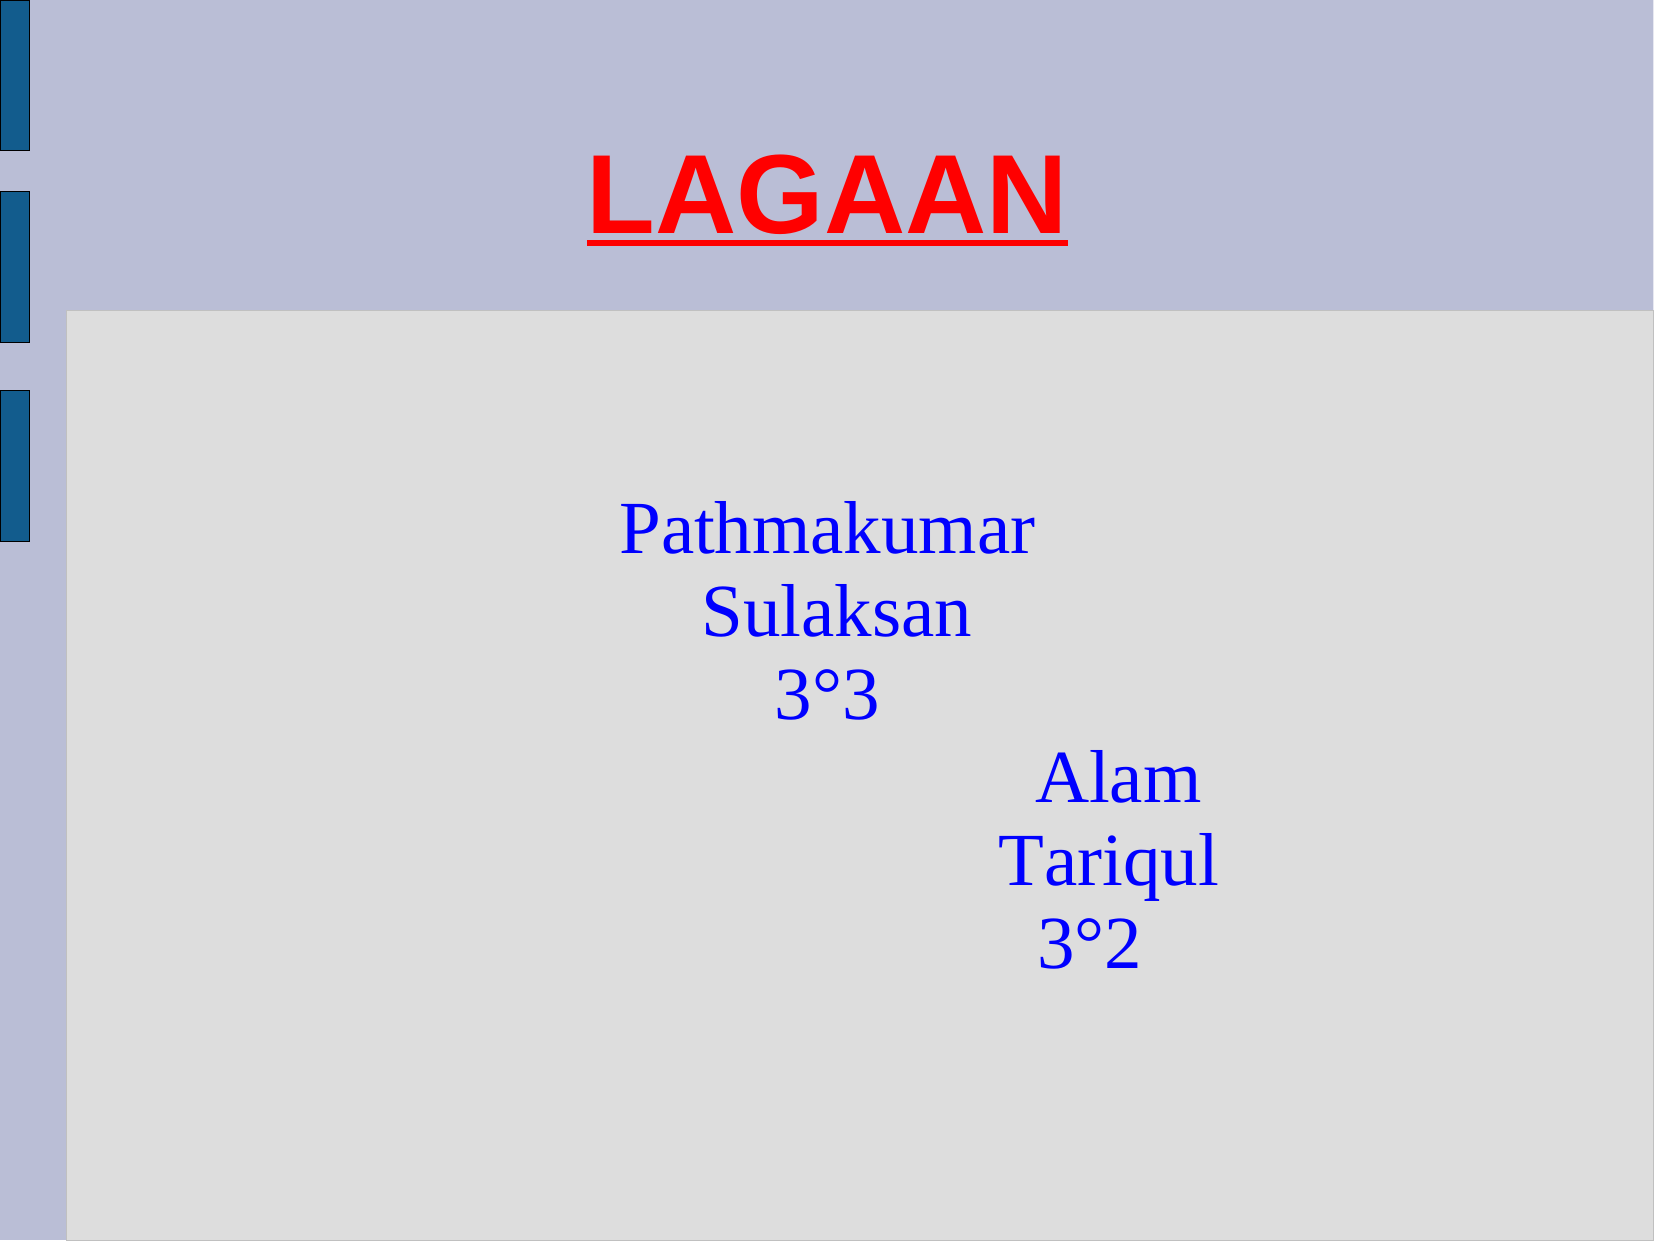

# LAGAAN
Pathmakumar
 Sulaksan
3°3
 Alam
 Tariqul
 3°2